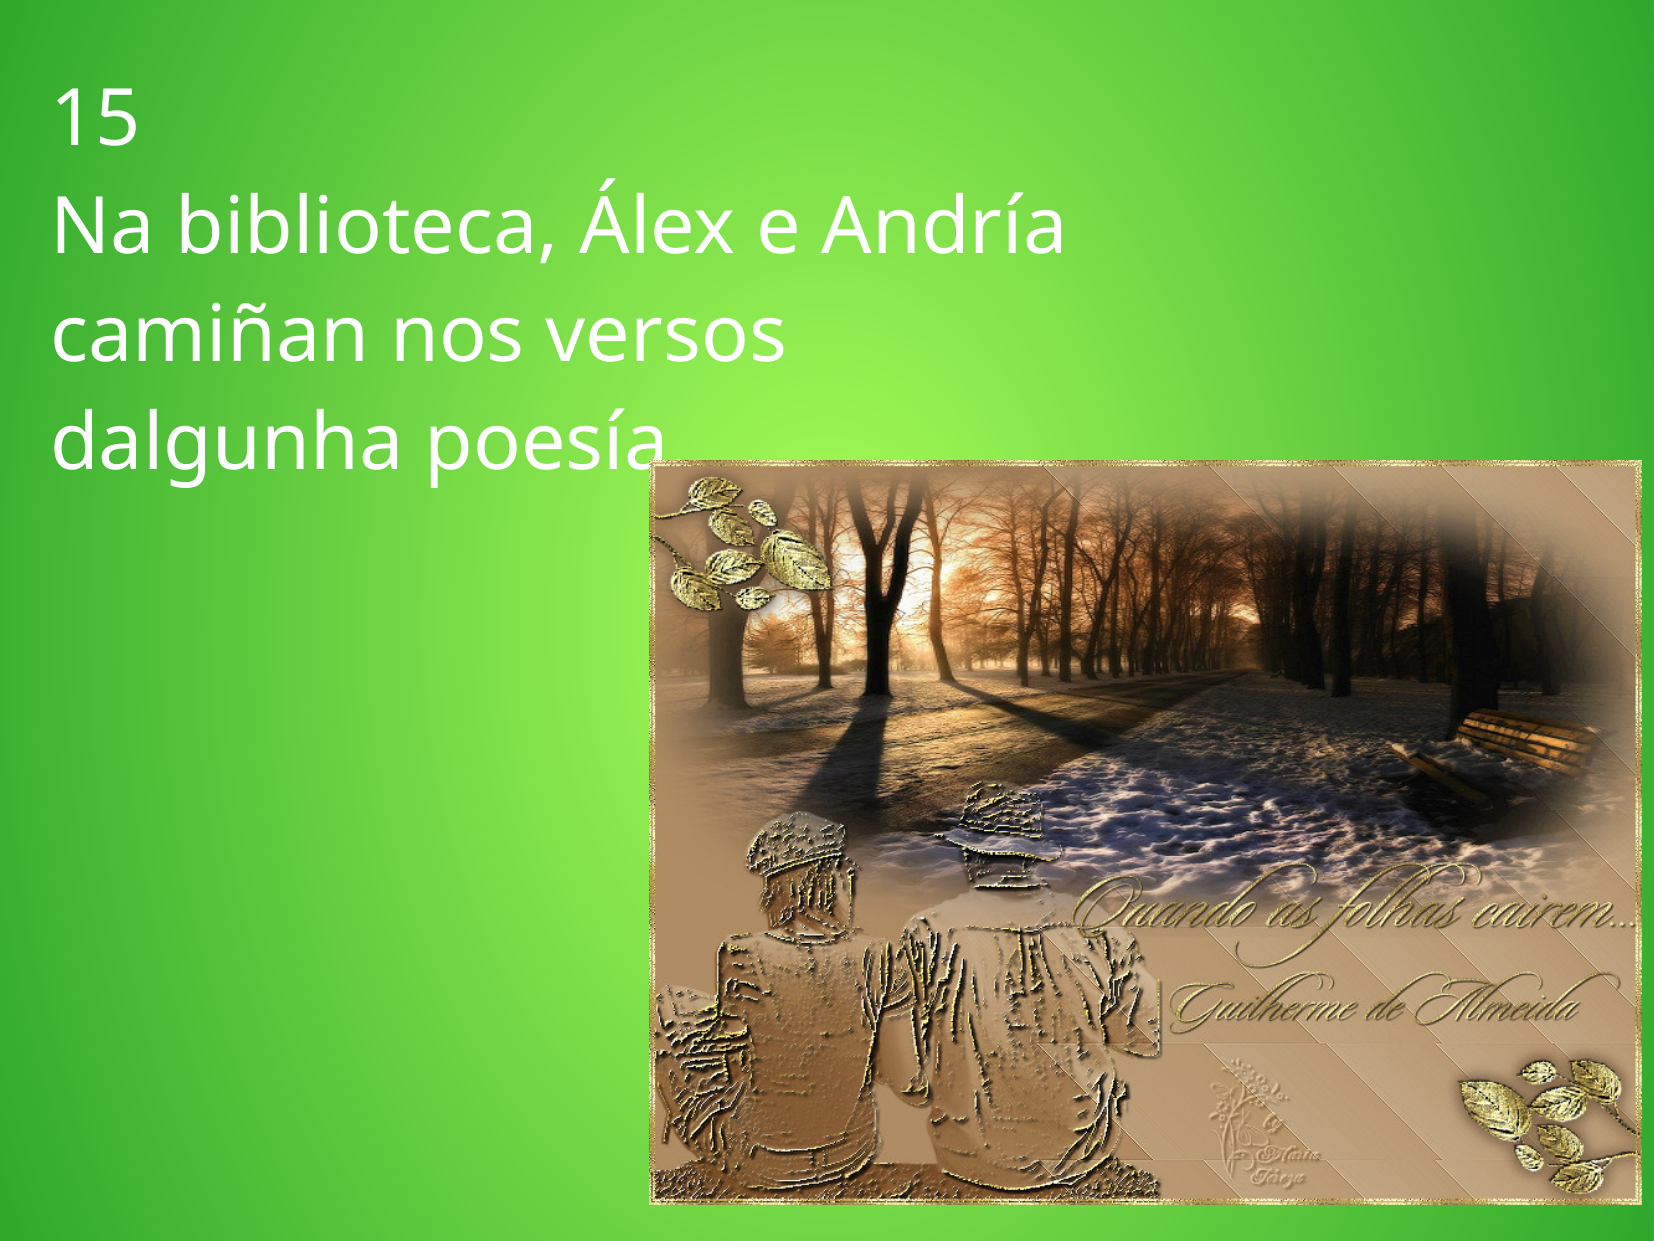

15
Na biblioteca, Álex e Andría
camiñan nos versos
dalgunha poesía.